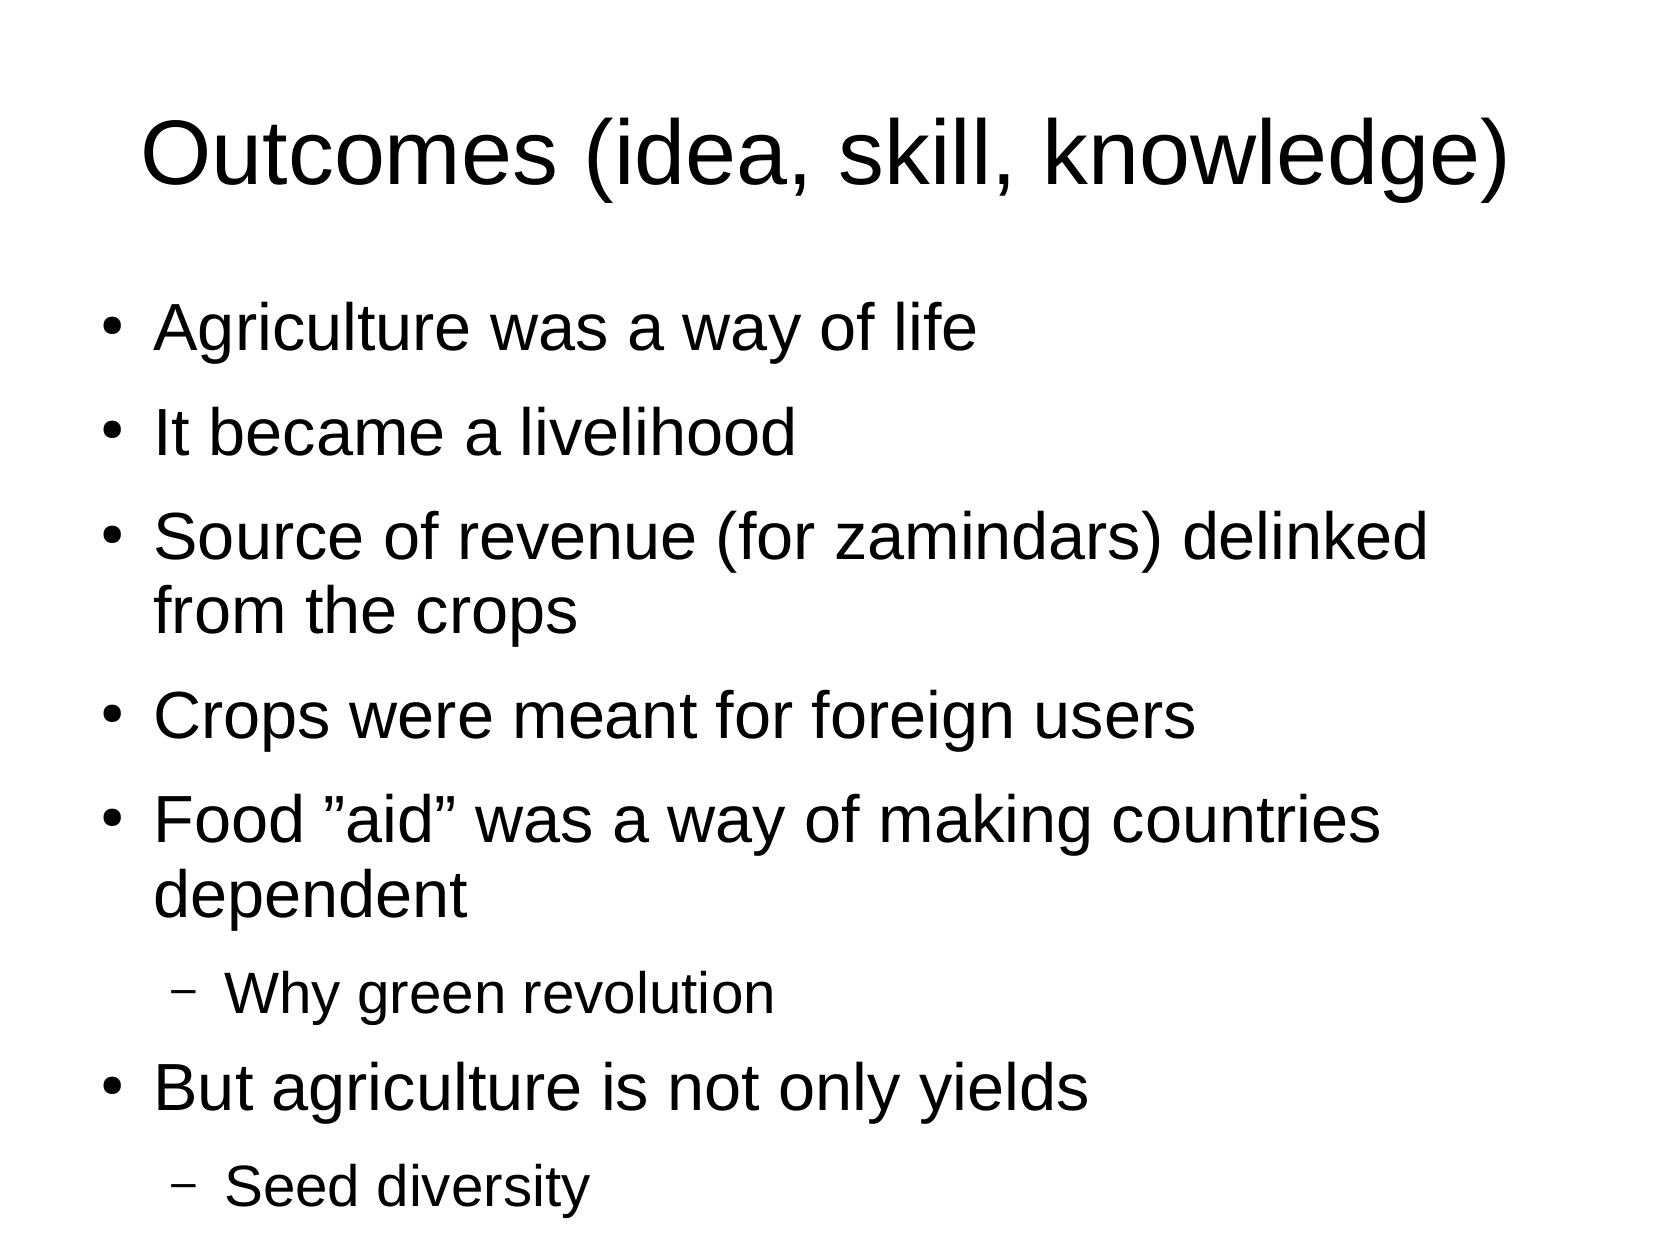

# Outcomes (idea, skill, knowledge)
Agriculture was a way of life
It became a livelihood
Source of revenue (for zamindars) delinked from the crops
Crops were meant for foreign users
Food ”aid” was a way of making countries dependent
Why green revolution
But agriculture is not only yields
Seed diversity